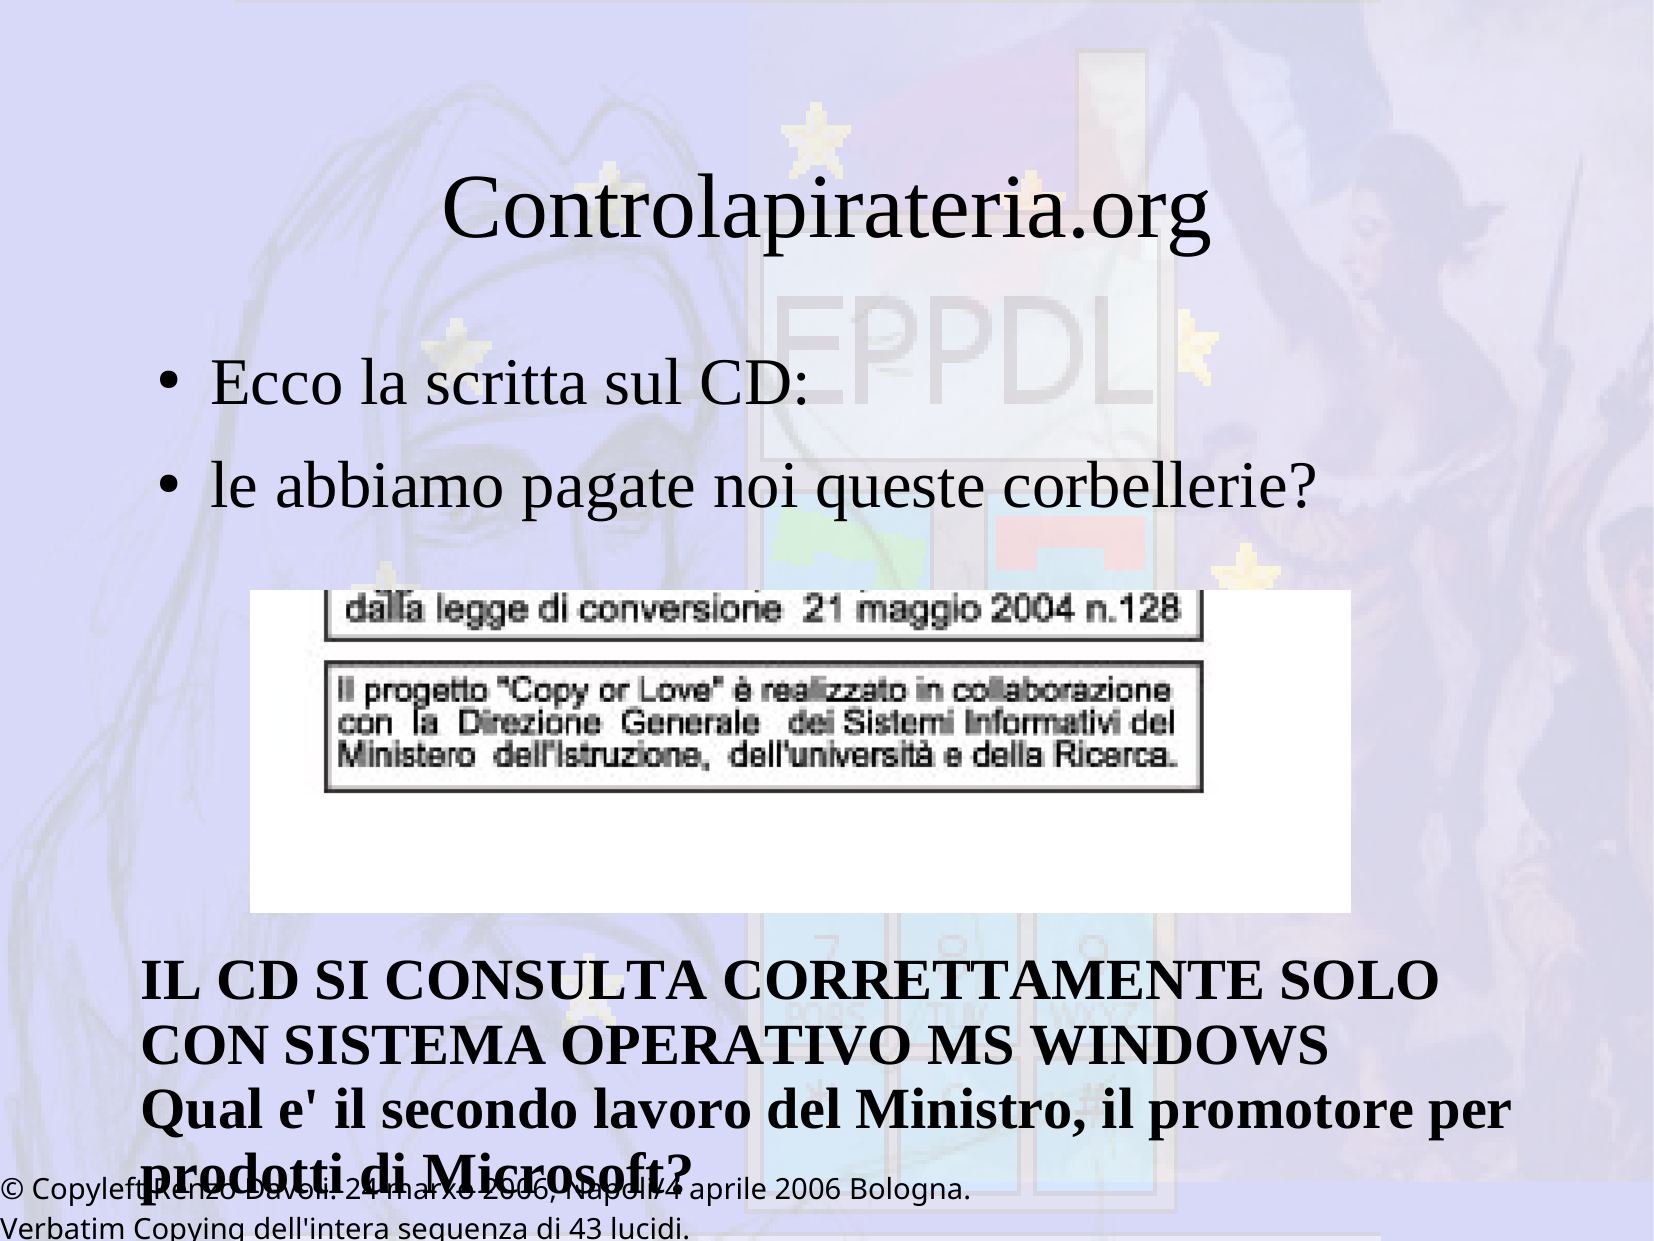

# Controlapirateria.org
Ecco la scritta sul CD:
le abbiamo pagate noi queste corbellerie?
IL CD SI CONSULTA CORRETTAMENTE SOLO CON SISTEMA OPERATIVO MS WINDOWS
Qual e' il secondo lavoro del Ministro, il promotore per prodotti di Microsoft?